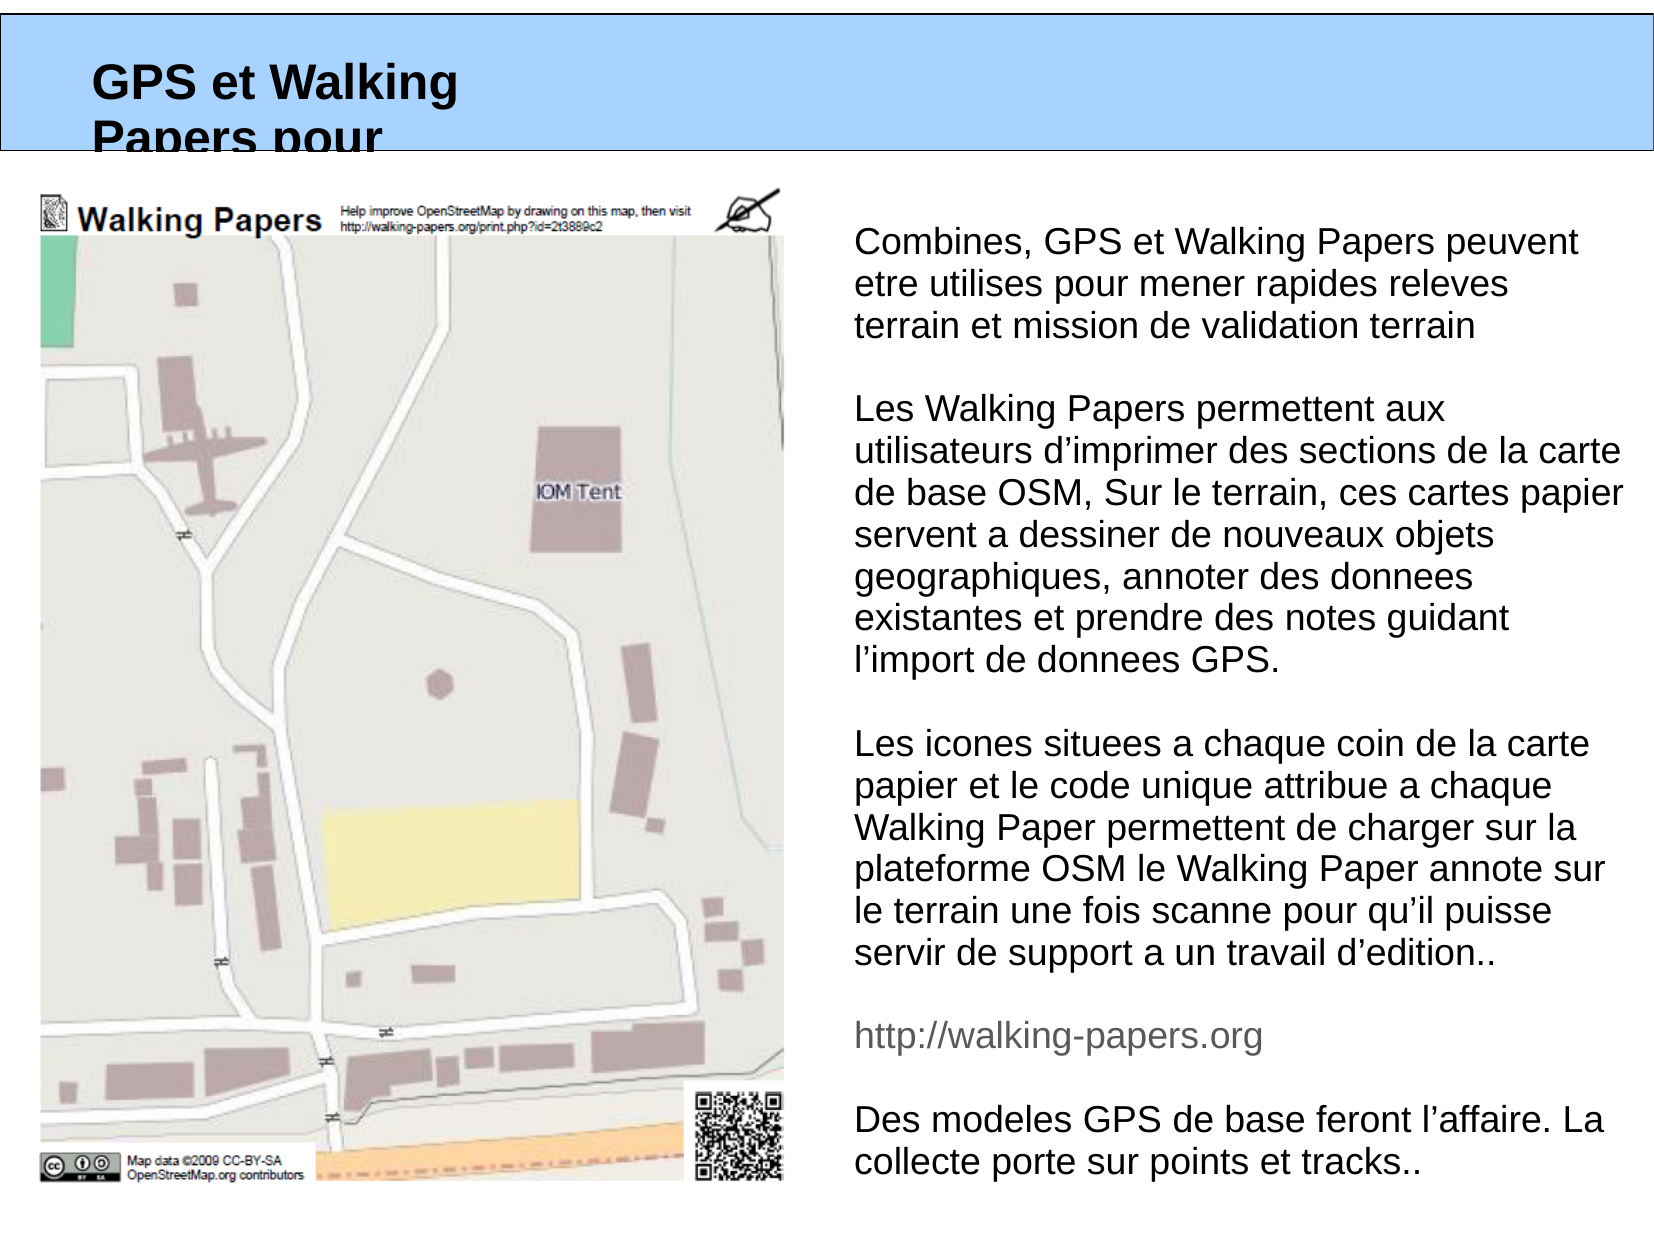

GPS et Walking Papers pour collected l’information geometrique
Combines, GPS et Walking Papers peuvent etre utilises pour mener rapides releves terrain et mission de validation terrain
Les Walking Papers permettent aux utilisateurs d’imprimer des sections de la carte de base OSM, Sur le terrain, ces cartes papier servent a dessiner de nouveaux objets geographiques, annoter des donnees existantes et prendre des notes guidant l’import de donnees GPS.
Les icones situees a chaque coin de la carte papier et le code unique attribue a chaque Walking Paper permettent de charger sur la plateforme OSM le Walking Paper annote sur le terrain une fois scanne pour qu’il puisse servir de support a un travail d’edition..
http://walking-papers.org
Des modeles GPS de base feront l’affaire. La collecte porte sur points et tracks..